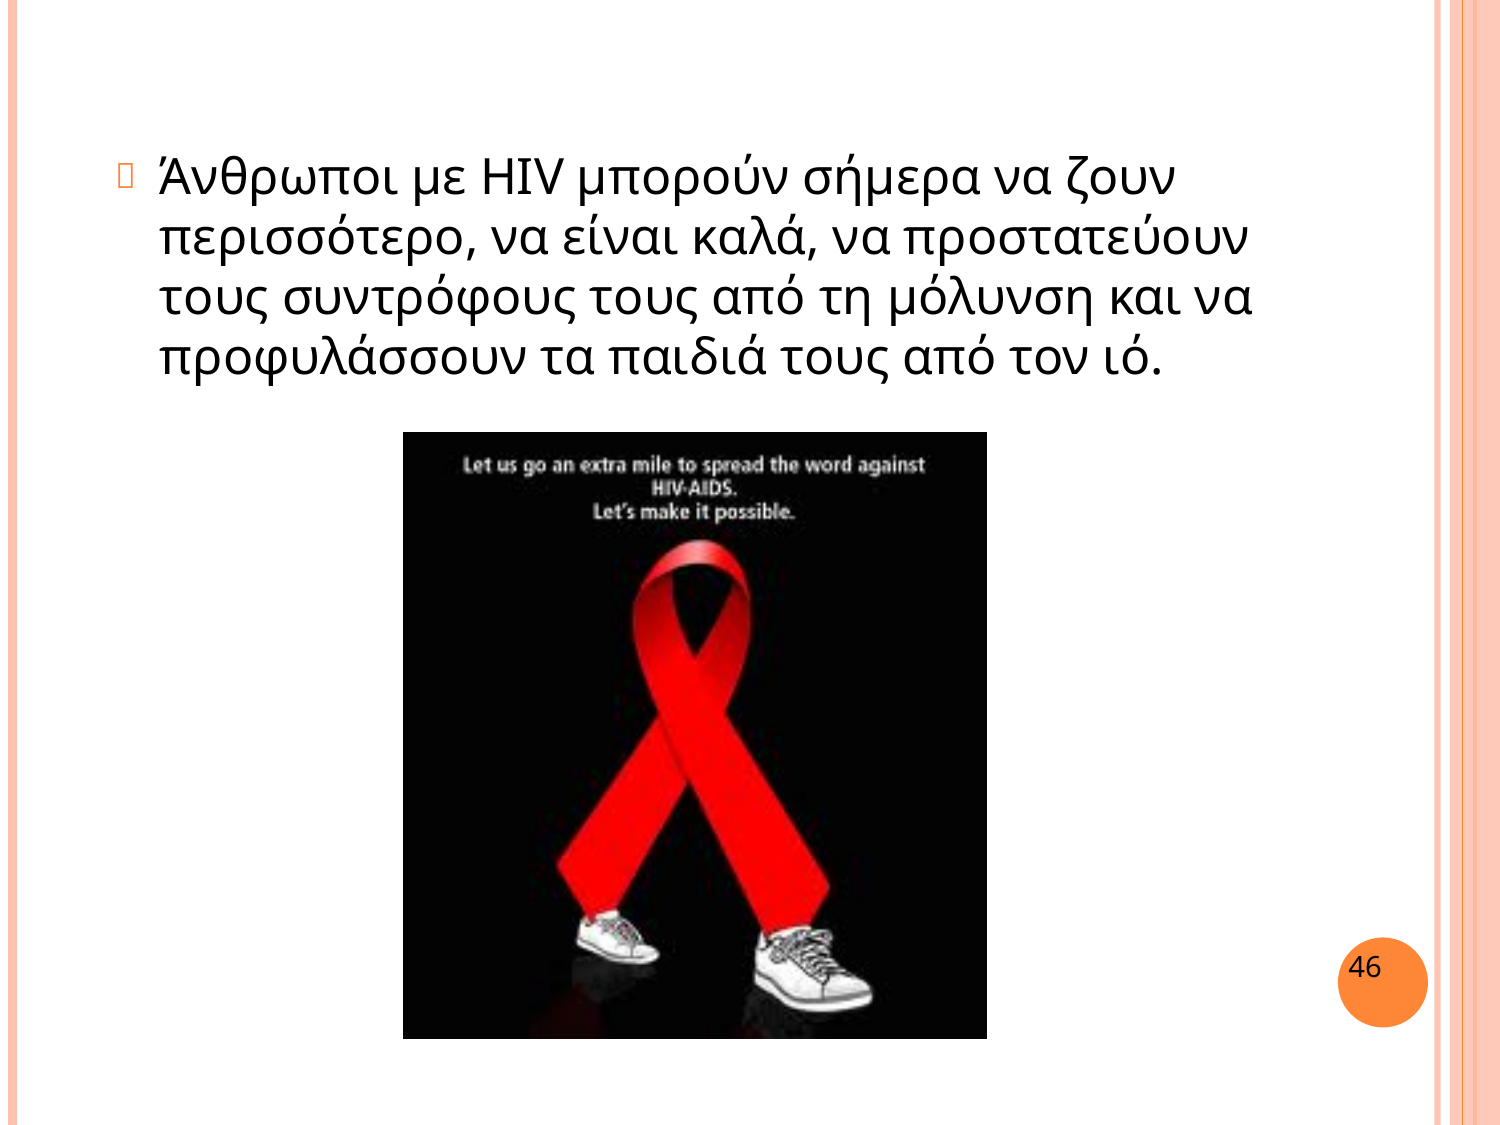

# Άνθρωποι με HIV μπορούν σήμερα να ζουν περισσότερο, να είναι καλά, να προστατεύουν τους συντρόφους τους από τη μόλυνση και να προφυλάσσουν τα παιδιά τους από τον ιό.